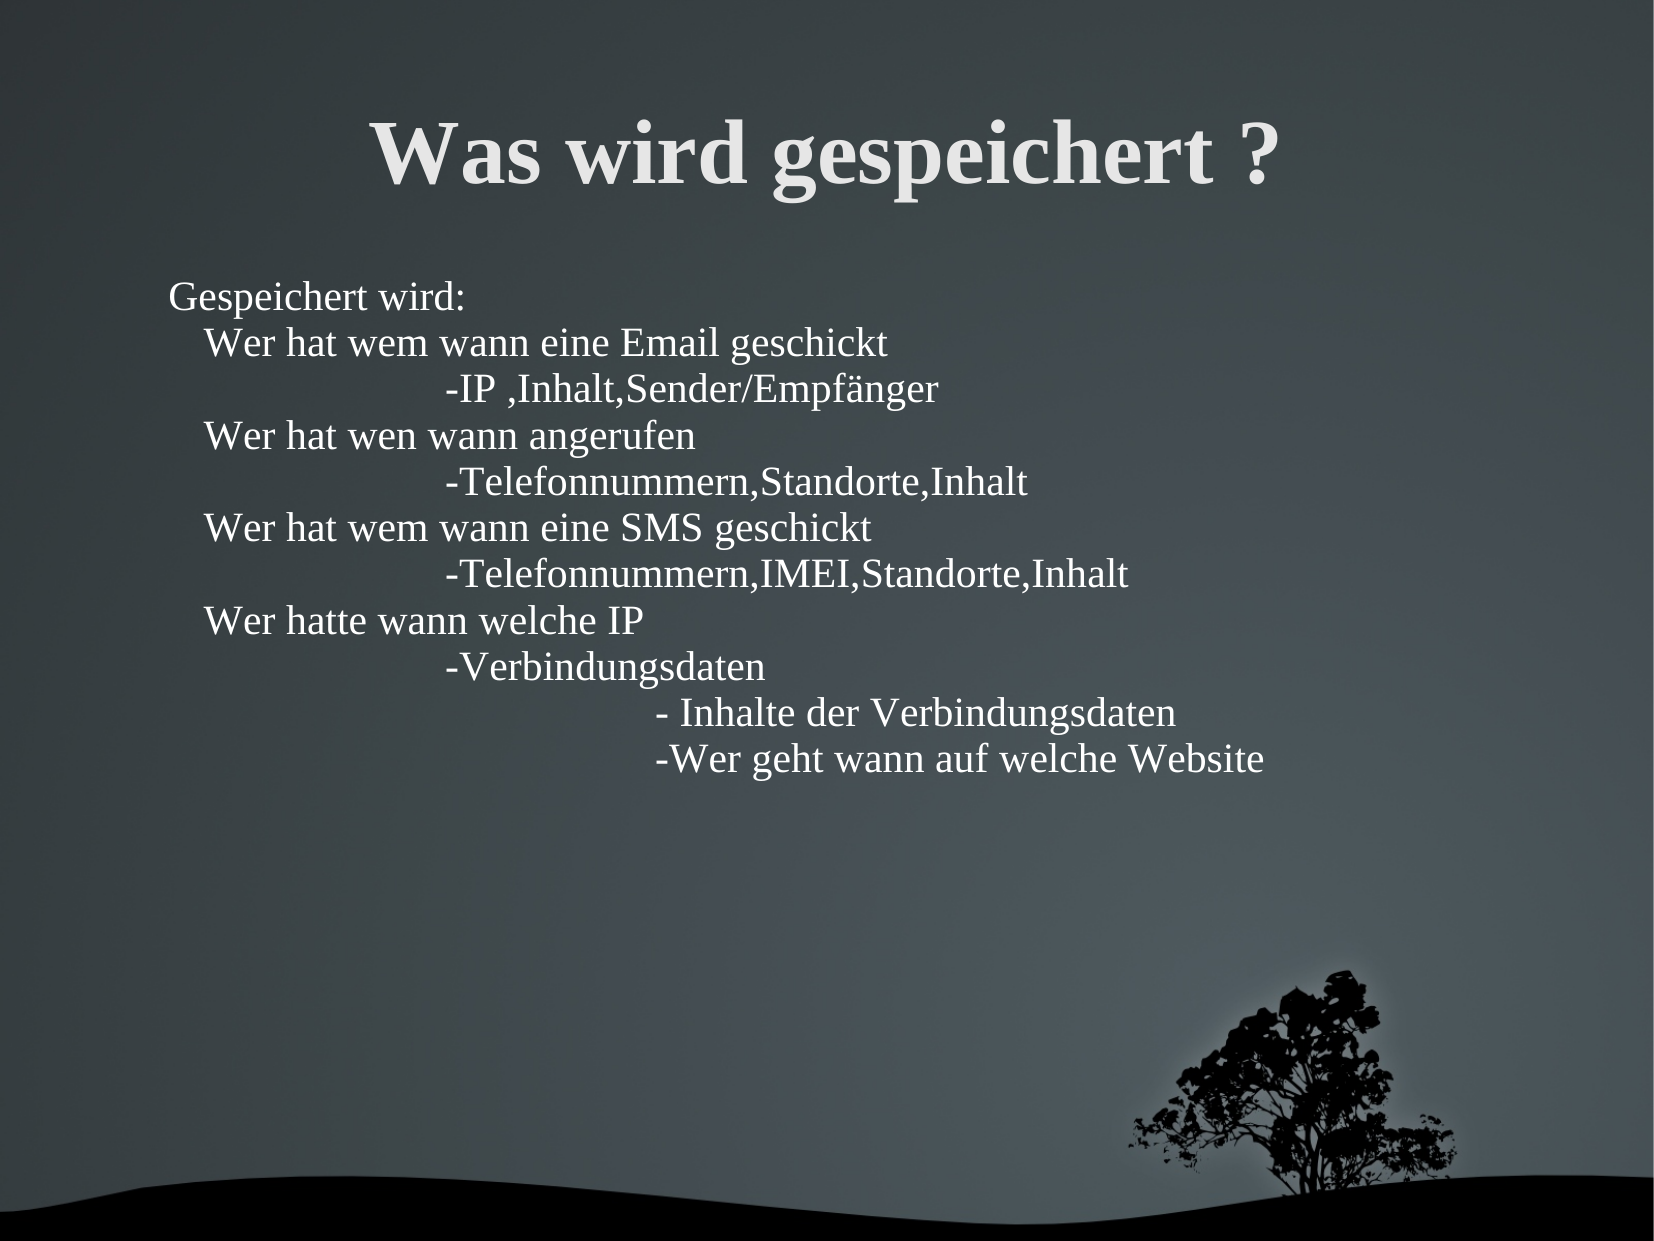

# Was wird gespeichert ?
Gespeichert wird:
Wer hat wem wann eine Email geschickt
 -IP ,Inhalt,Sender/Empfänger
Wer hat wen wann angerufen
 -Telefonnummern,Standorte,Inhalt
Wer hat wem wann eine SMS geschickt
 -Telefonnummern,IMEI,Standorte,Inhalt
Wer hatte wann welche IP
 -Verbindungsdaten
 - Inhalte der Verbindungsdaten
 -Wer geht wann auf welche Website